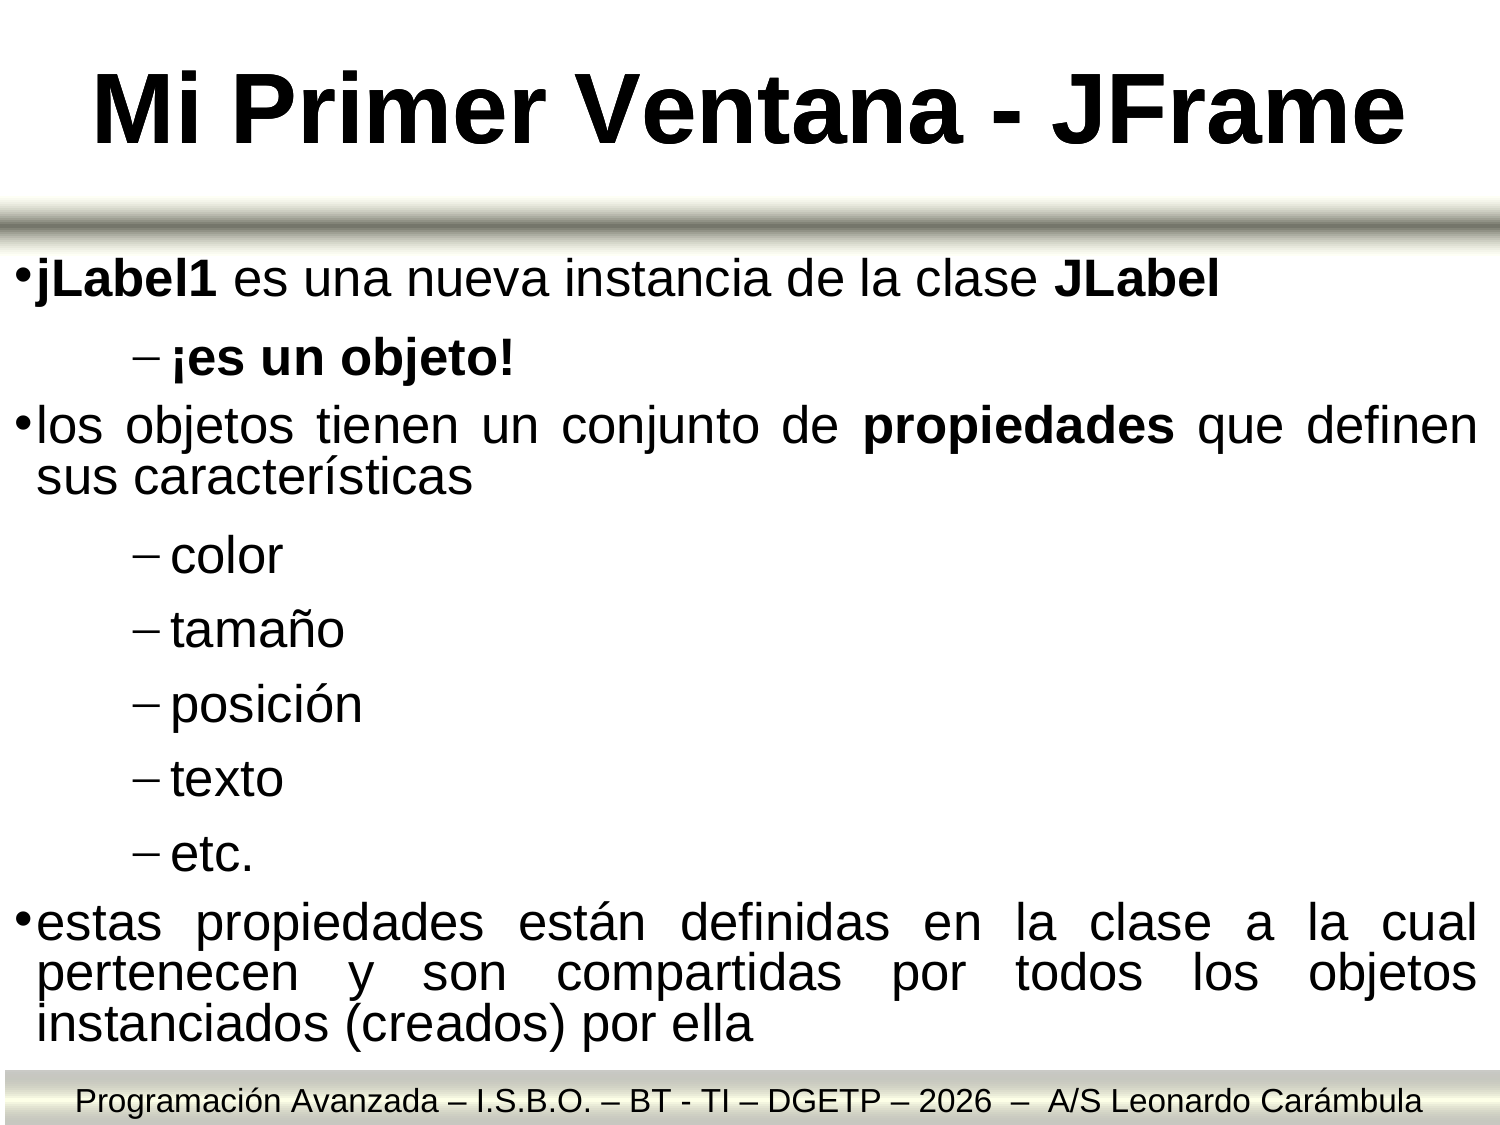

Mi Primer Ventana - JFrame
Mi Primer Ventana - JFrame
# jLabel1 es una nueva instancia de la clase JLabel
¡es un objeto!
los objetos tienen un conjunto de propiedades que definen sus características
color
tamaño
posición
texto
etc.
estas propiedades están definidas en la clase a la cual pertenecen y son compartidas por todos los objetos instanciados (creados) por ella